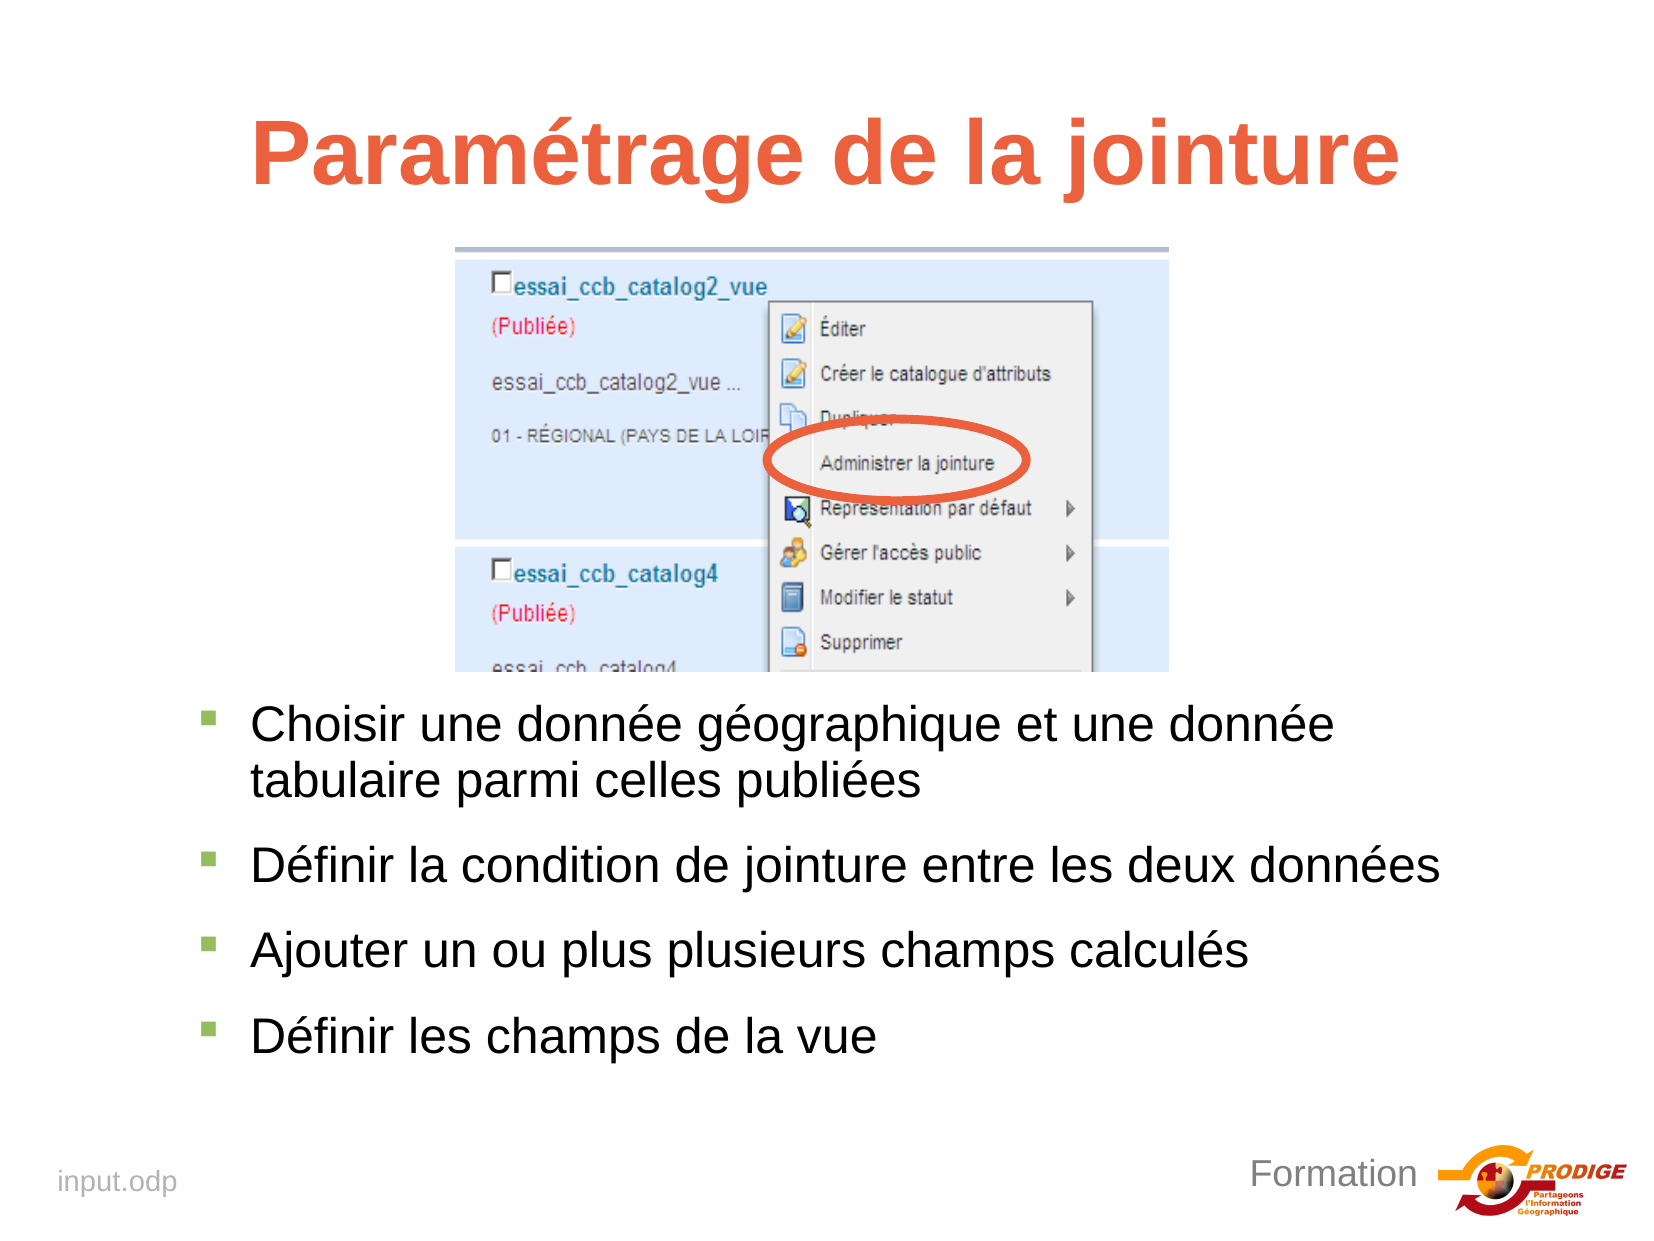

# Paramétrage de la jointure
Choisir une donnée géographique et une donnée tabulaire parmi celles publiées
Définir la condition de jointure entre les deux données
Ajouter un ou plus plusieurs champs calculés
Définir les champs de la vue